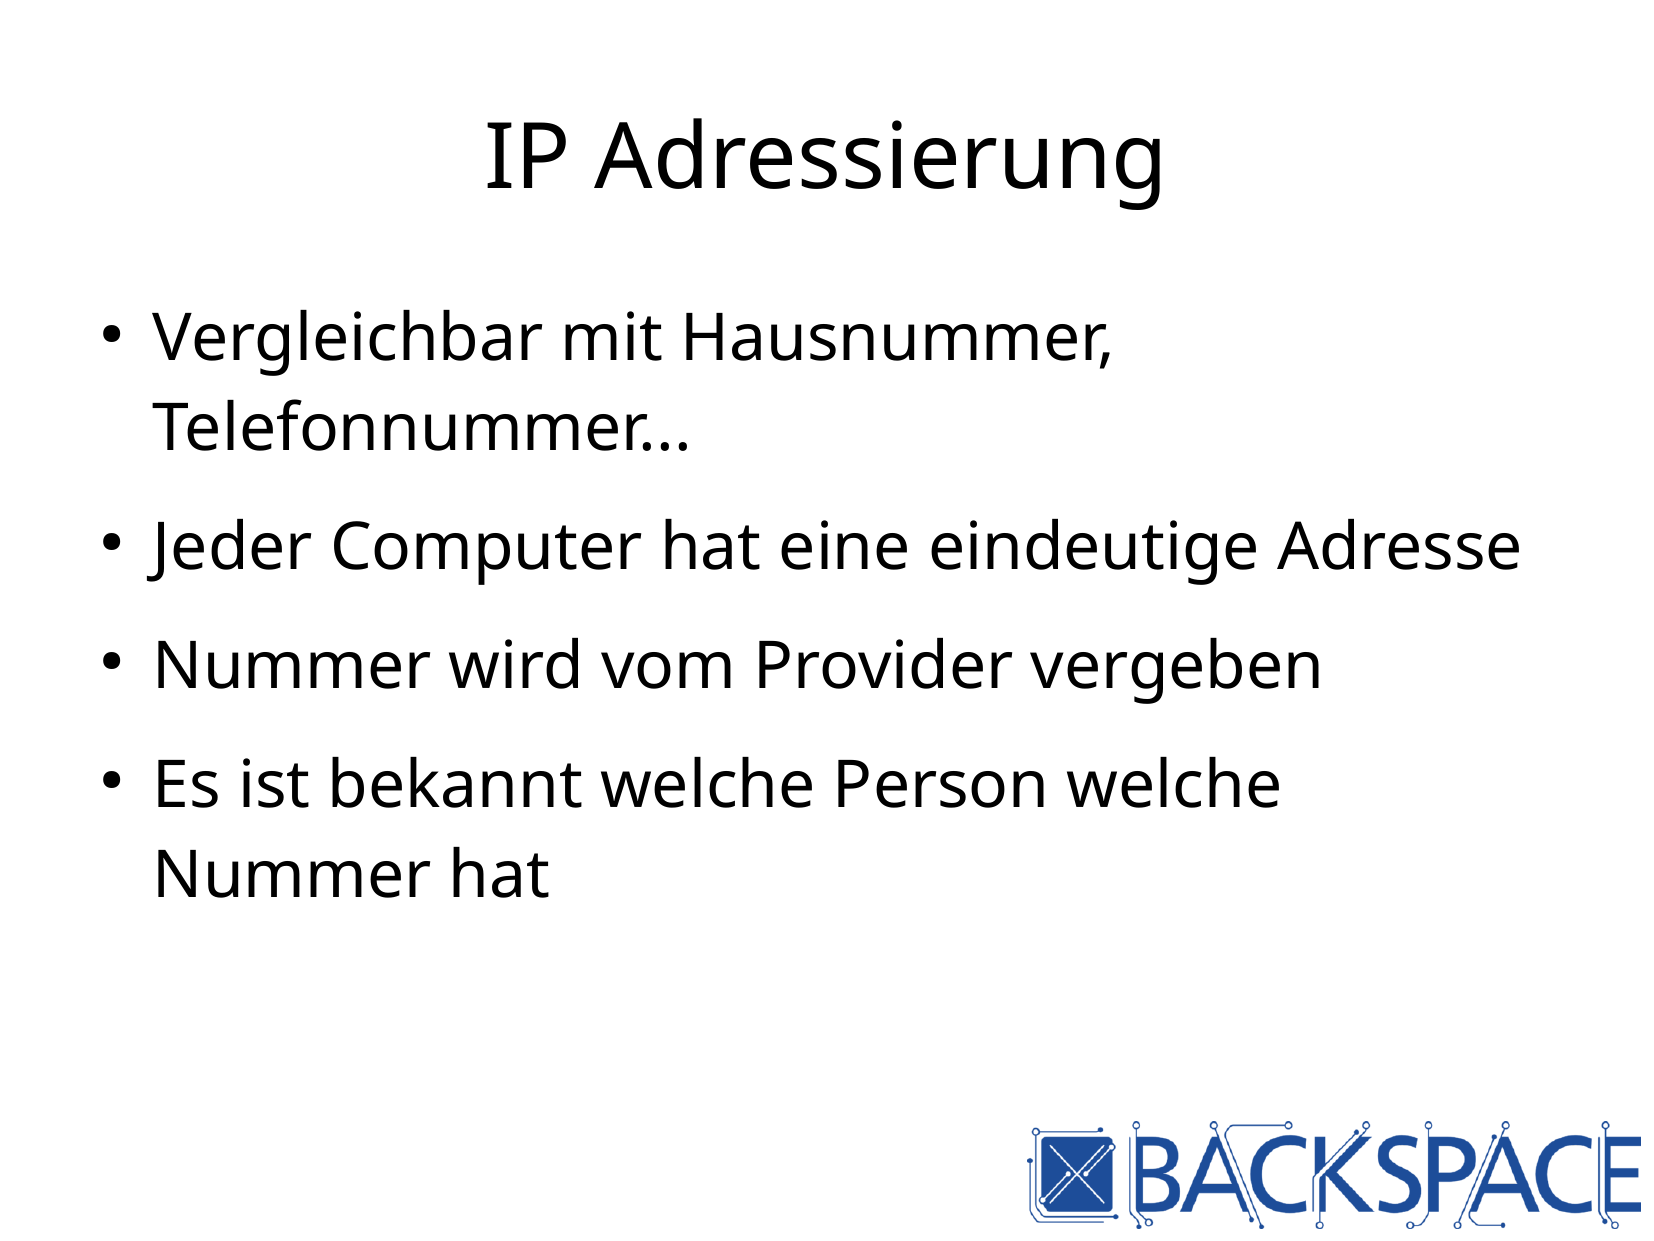

# IP Adressierung
Vergleichbar mit Hausnummer, Telefonnummer...
Jeder Computer hat eine eindeutige Adresse
Nummer wird vom Provider vergeben
Es ist bekannt welche Person welche Nummer hat